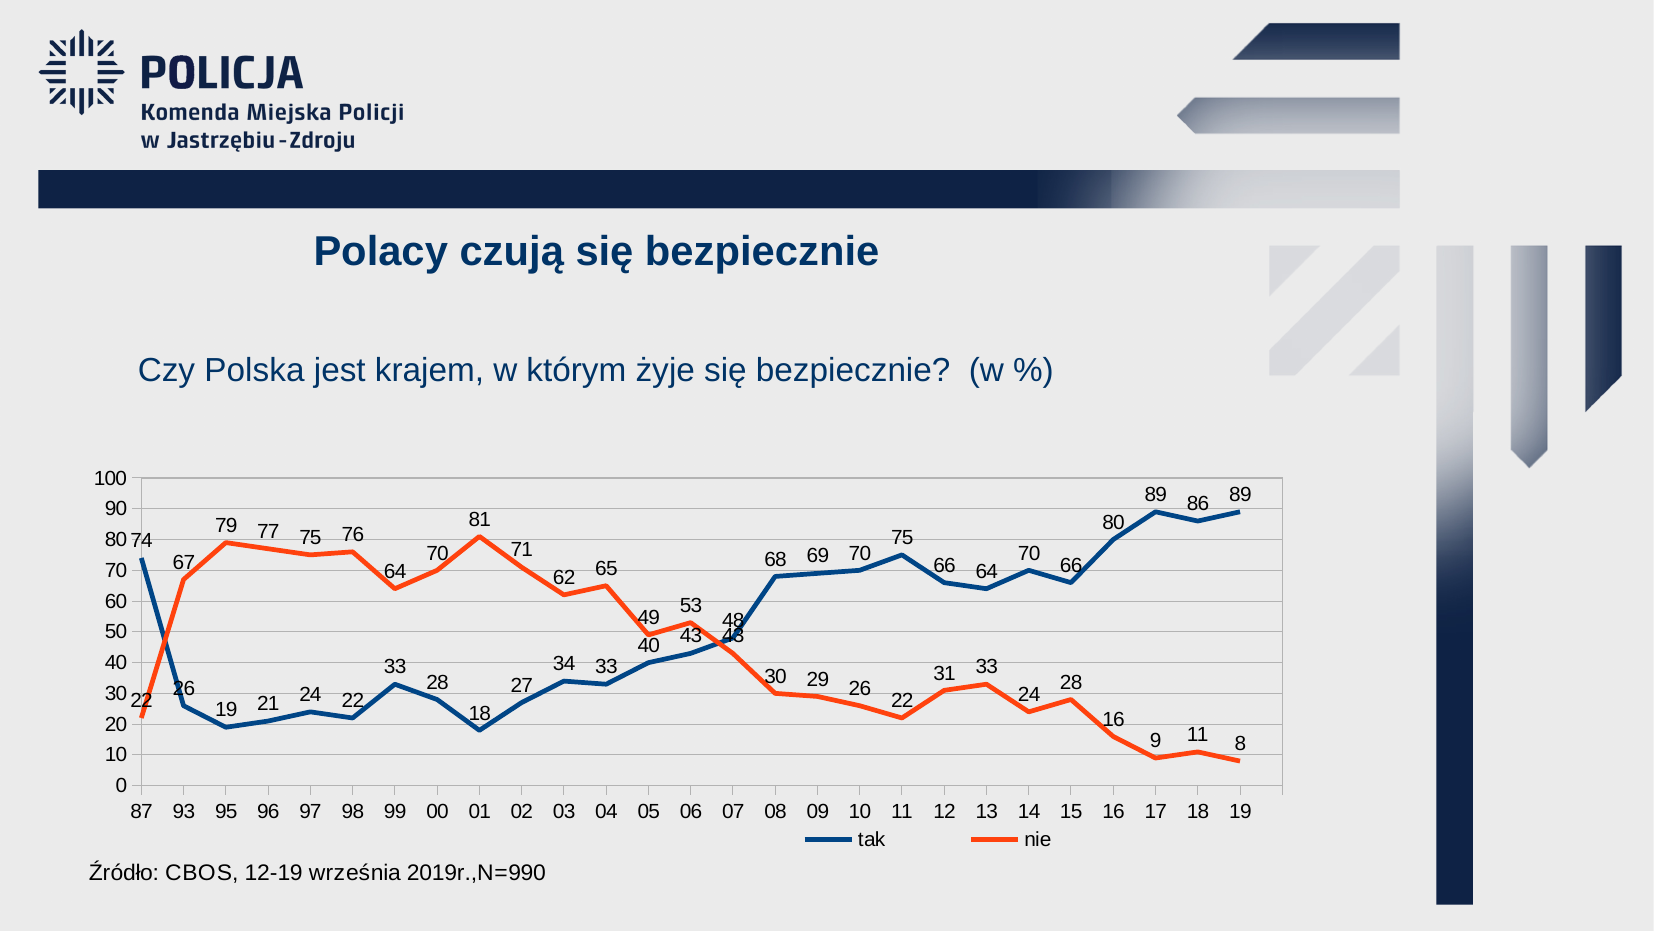

# Polacy czują się bezpiecznie Czy Polska jest krajem, w którym żyje się bezpiecznie? (w %)
### Chart: Źródło: CBOS, 12-19 września 2019r.,N=990
| Category | tak | nie |
|---|---|---|
| 87 | 74.0 | 22.0 |
| 93 | 26.0 | 67.0 |
| 95 | 19.0 | 79.0 |
| 96 | 21.0 | 77.0 |
| 97 | 24.0 | 75.0 |
| 98 | 22.0 | 76.0 |
| 99 | 33.0 | 64.0 |
| 00 | 28.0 | 70.0 |
| 01 | 18.0 | 81.0 |
| 02 | 27.0 | 71.0 |
| 03 | 34.0 | 62.0 |
| 04 | 33.0 | 65.0 |
| 05 | 40.0 | 49.0 |
| 06 | 43.0 | 53.0 |
| 07 | 48.0 | 43.0 |
| 08 | 68.0 | 30.0 |
| 09 | 69.0 | 29.0 |
| 10 | 70.0 | 26.0 |
| 11 | 75.0 | 22.0 |
| 12 | 66.0 | 31.0 |
| 13 | 64.0 | 33.0 |
| 14 | 70.0 | 24.0 |
| 15 | 66.0 | 28.0 |
| 16 | 80.0 | 16.0 |
| 17 | 89.0 | 9.0 |
| 18 | 86.0 | 11.0 |
| 19 | 89.0 | 8.0 |
| None | None | None |